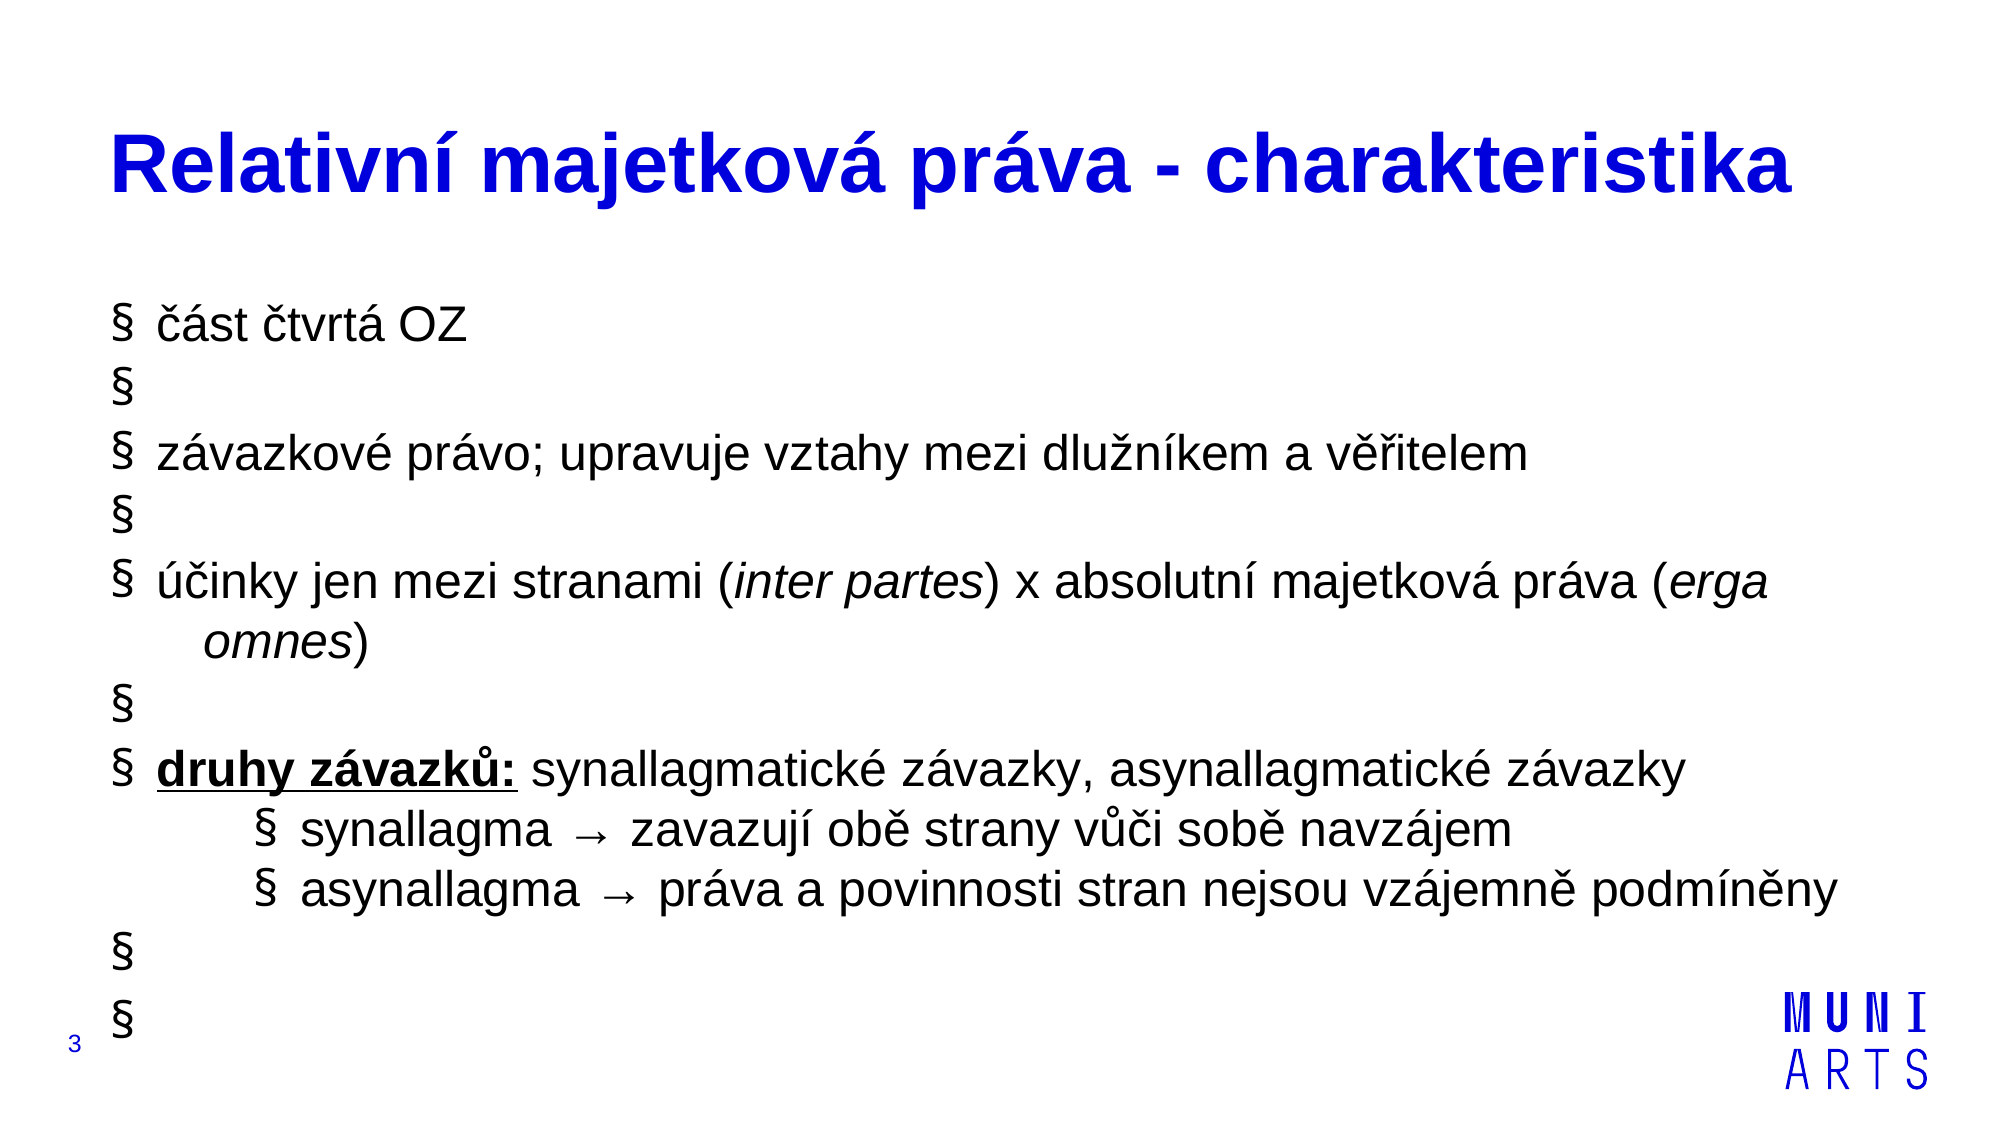

# Relativní majetková práva - charakteristika
část čtvrtá OZ
závazkové právo; upravuje vztahy mezi dlužníkem a věřitelem
účinky jen mezi stranami (inter partes) x absolutní majetková práva (erga omnes)
druhy závazků: synallagmatické závazky, asynallagmatické závazky
synallagma → zavazují obě strany vůči sobě navzájem
asynallagma → práva a povinnosti stran nejsou vzájemně podmíněny